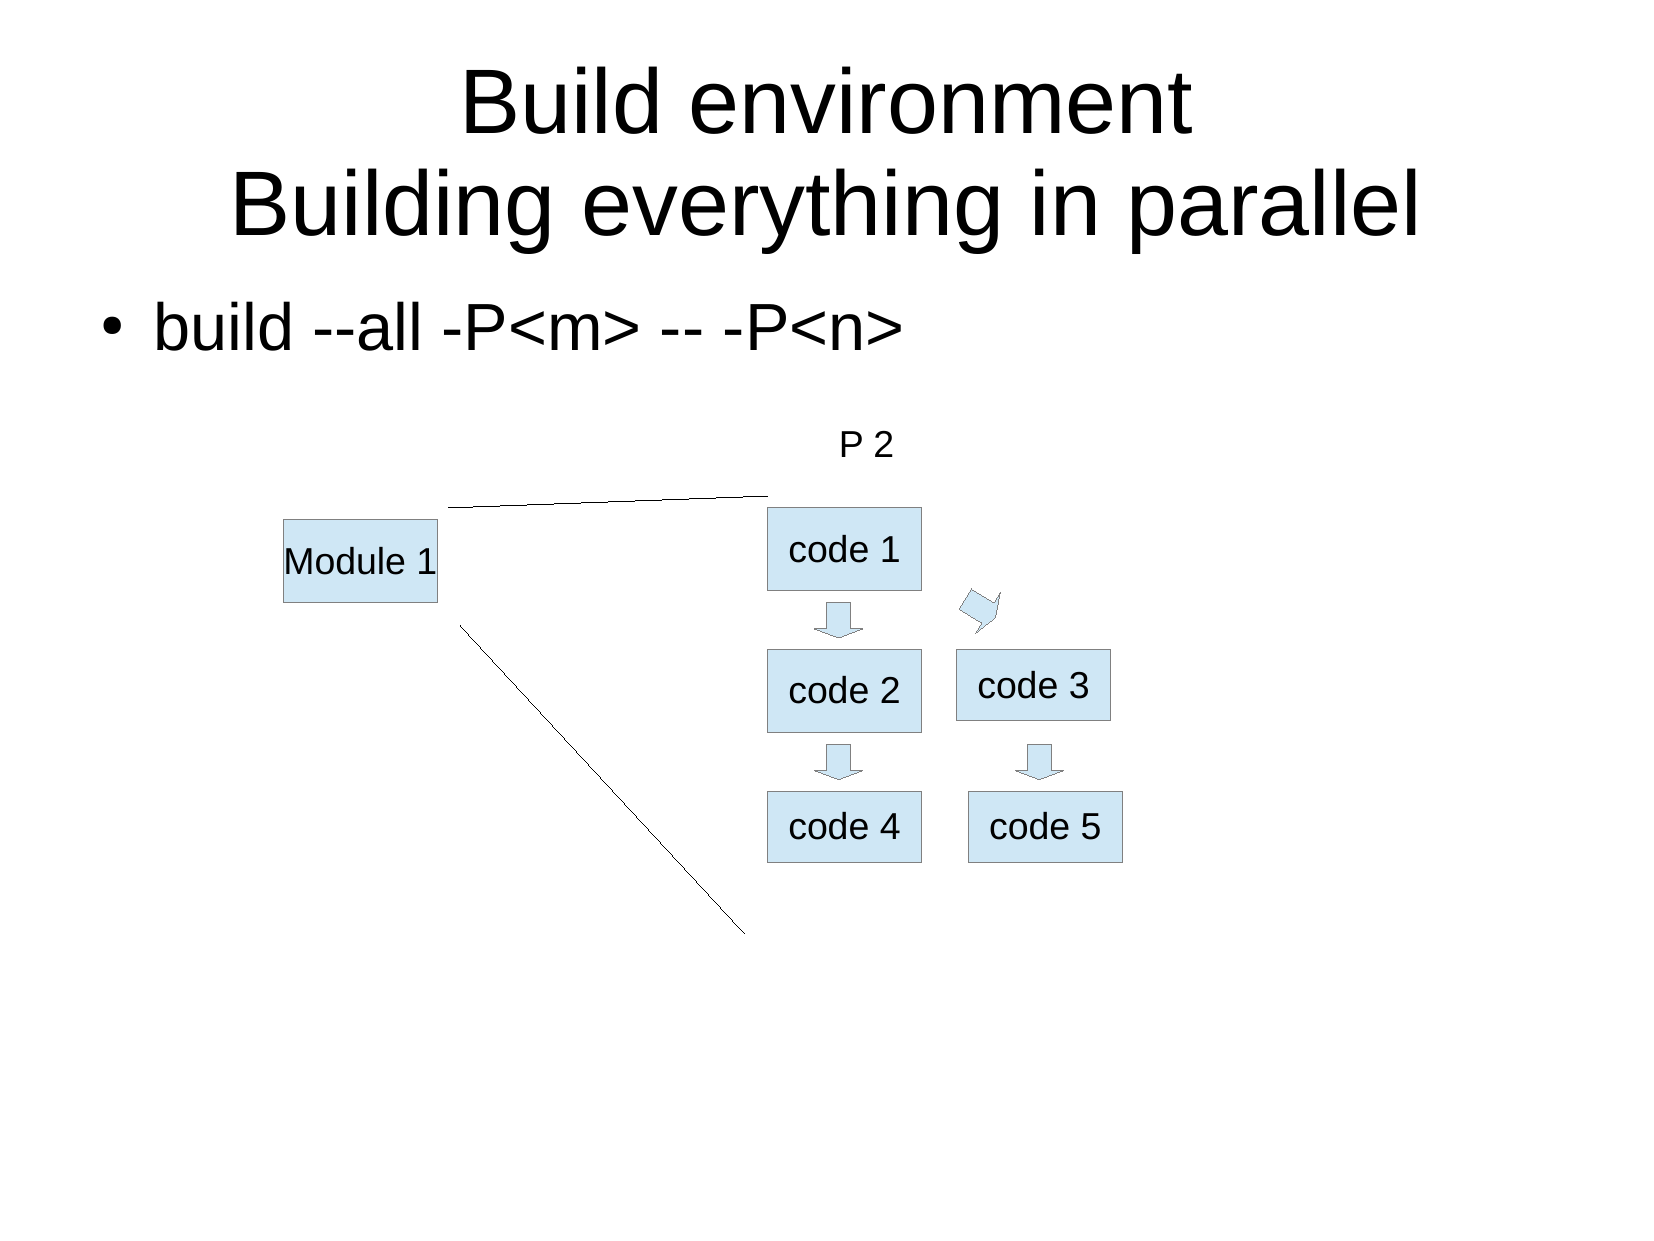

# Build environment Building everything in parallel
build --all -P<m> -- -P<n>
P 2
code 1
Module 1
code 2
code 3
code 4
code 5